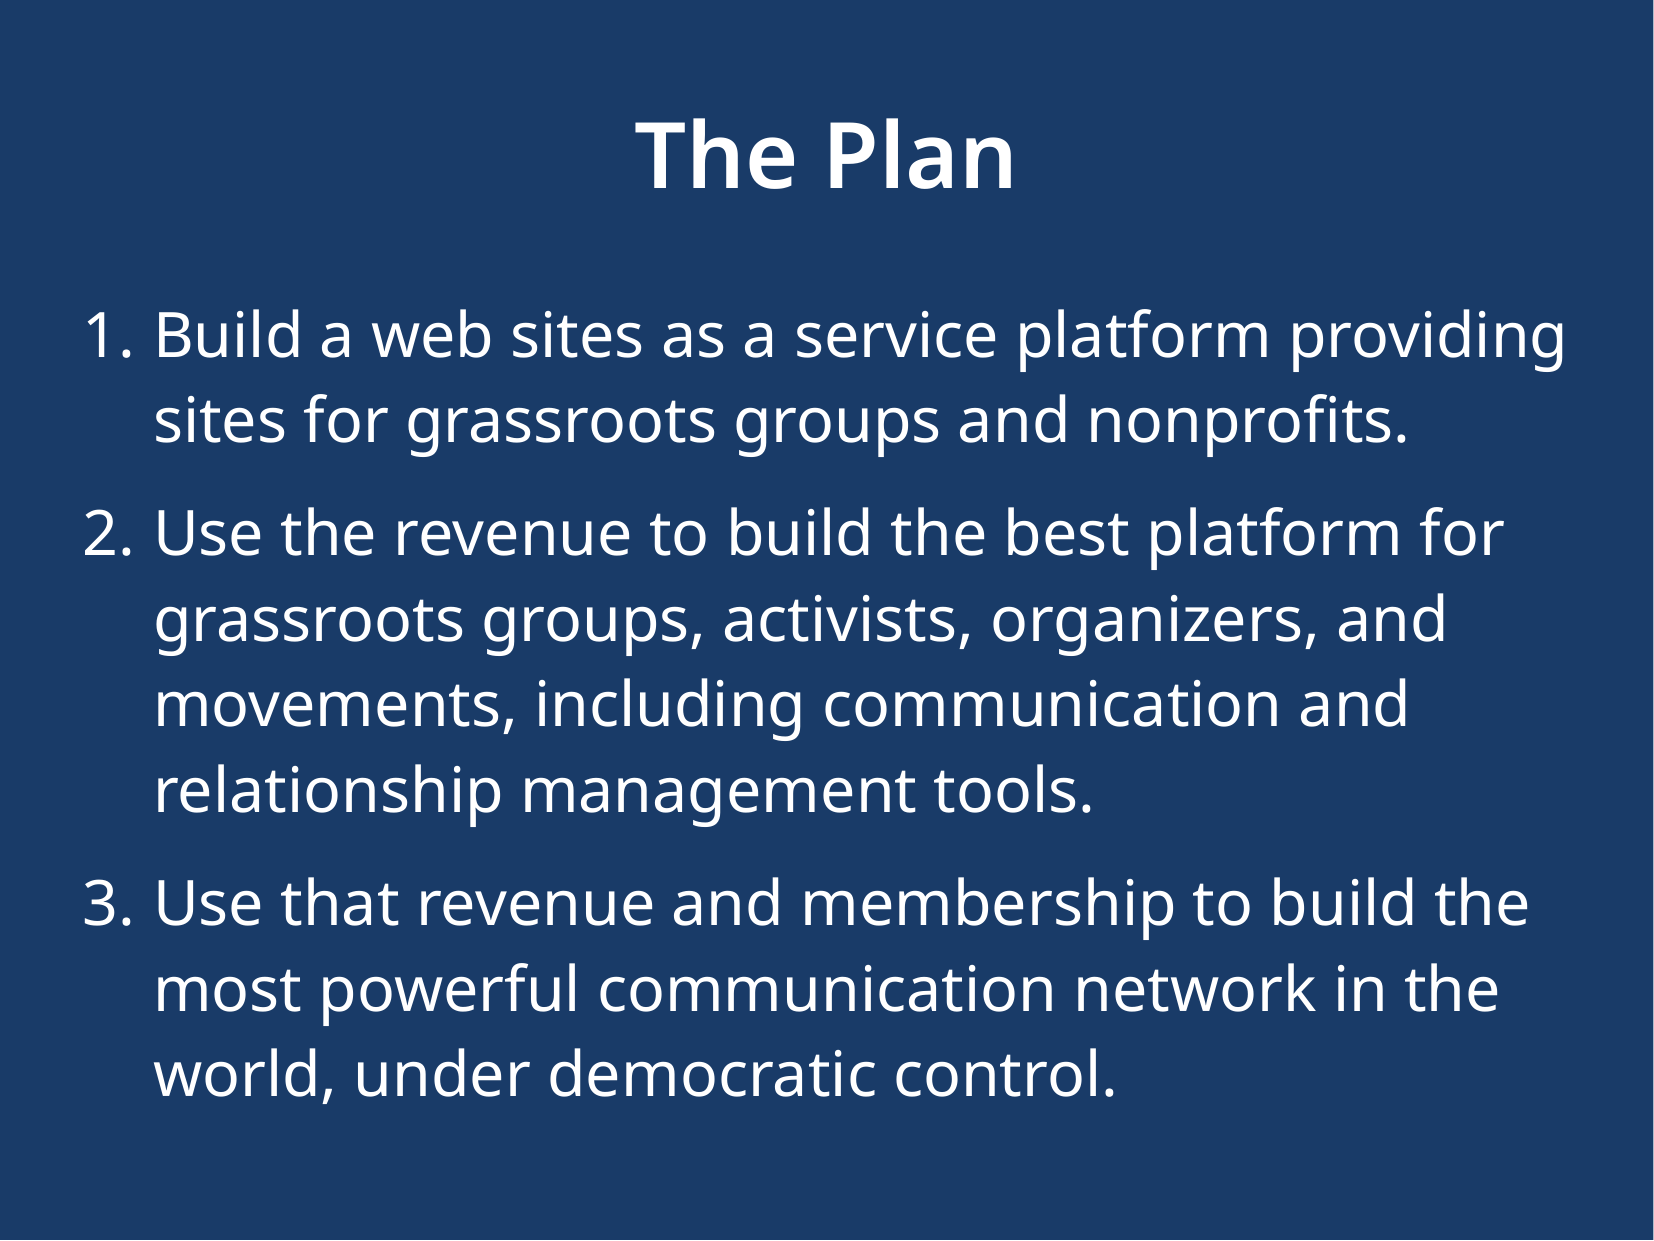

# The Plan
Build a web sites as a service platform providing sites for grassroots groups and nonprofits.
Use the revenue to build the best platform for grassroots groups, activists, organizers, and movements, including communication and relationship management tools.
Use that revenue and membership to build the most powerful communication network in the world, under democratic control.